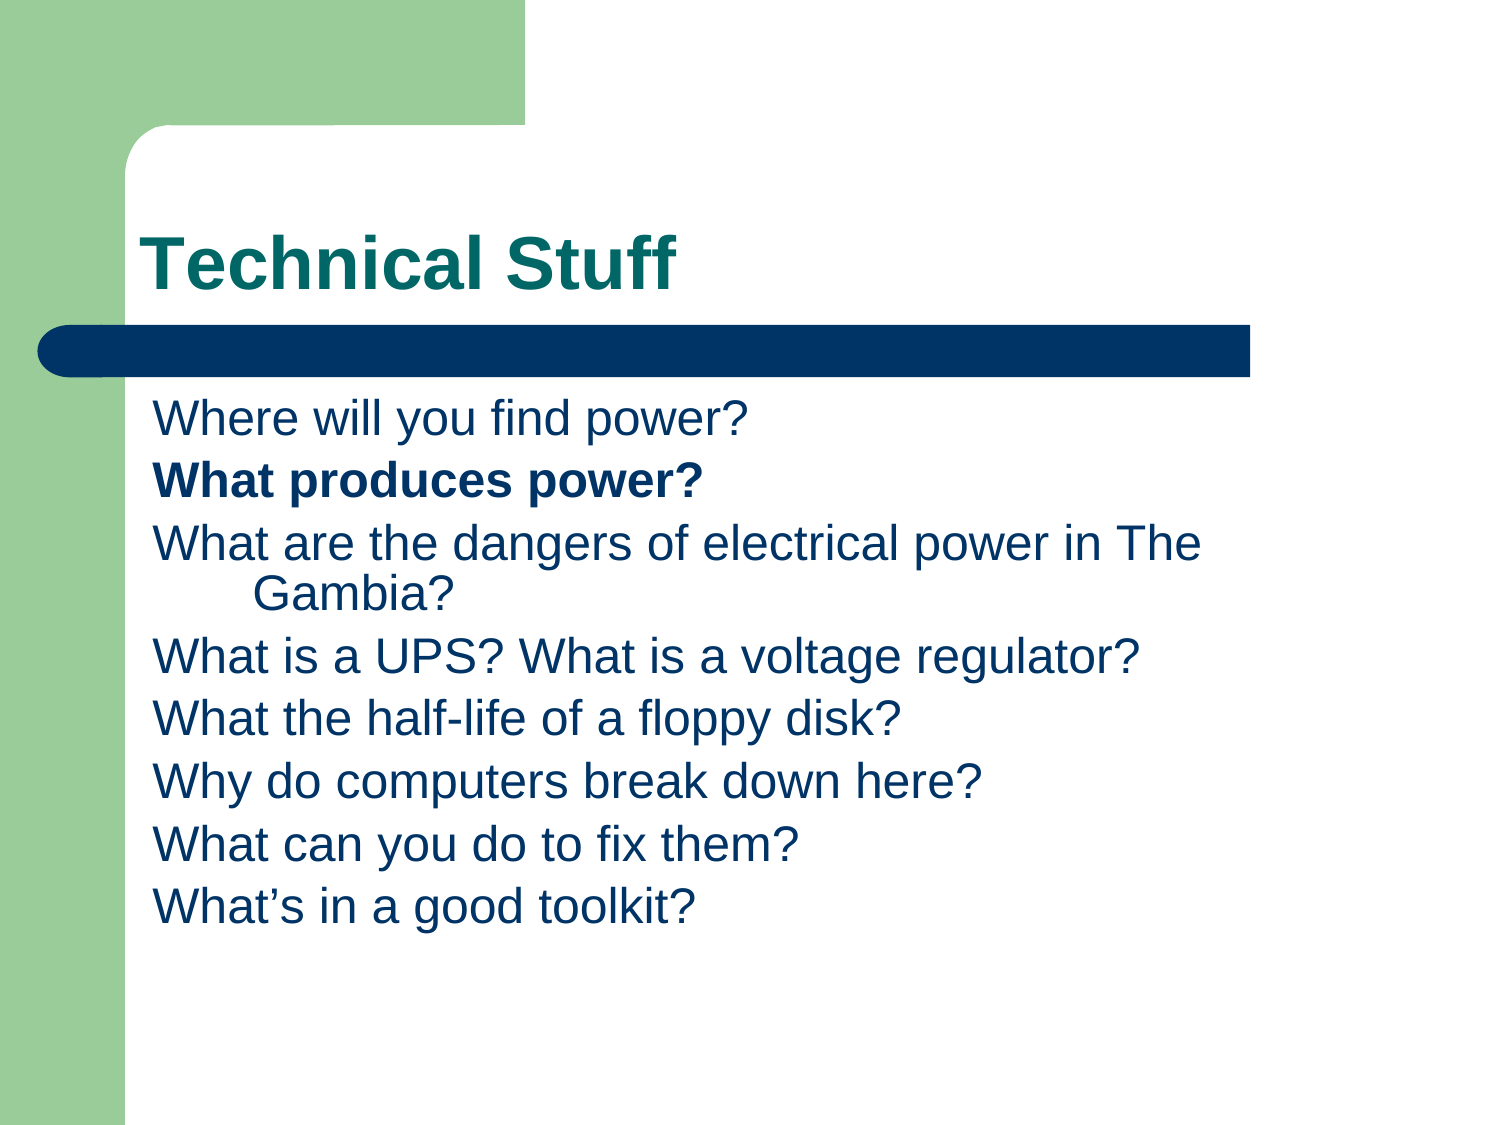

# Technical Stuff
Where will you find power?
What produces power?
What are the dangers of electrical power in The Gambia?
What is a UPS? What is a voltage regulator?
What the half-life of a floppy disk?
Why do computers break down here?
What can you do to fix them?
What’s in a good toolkit?